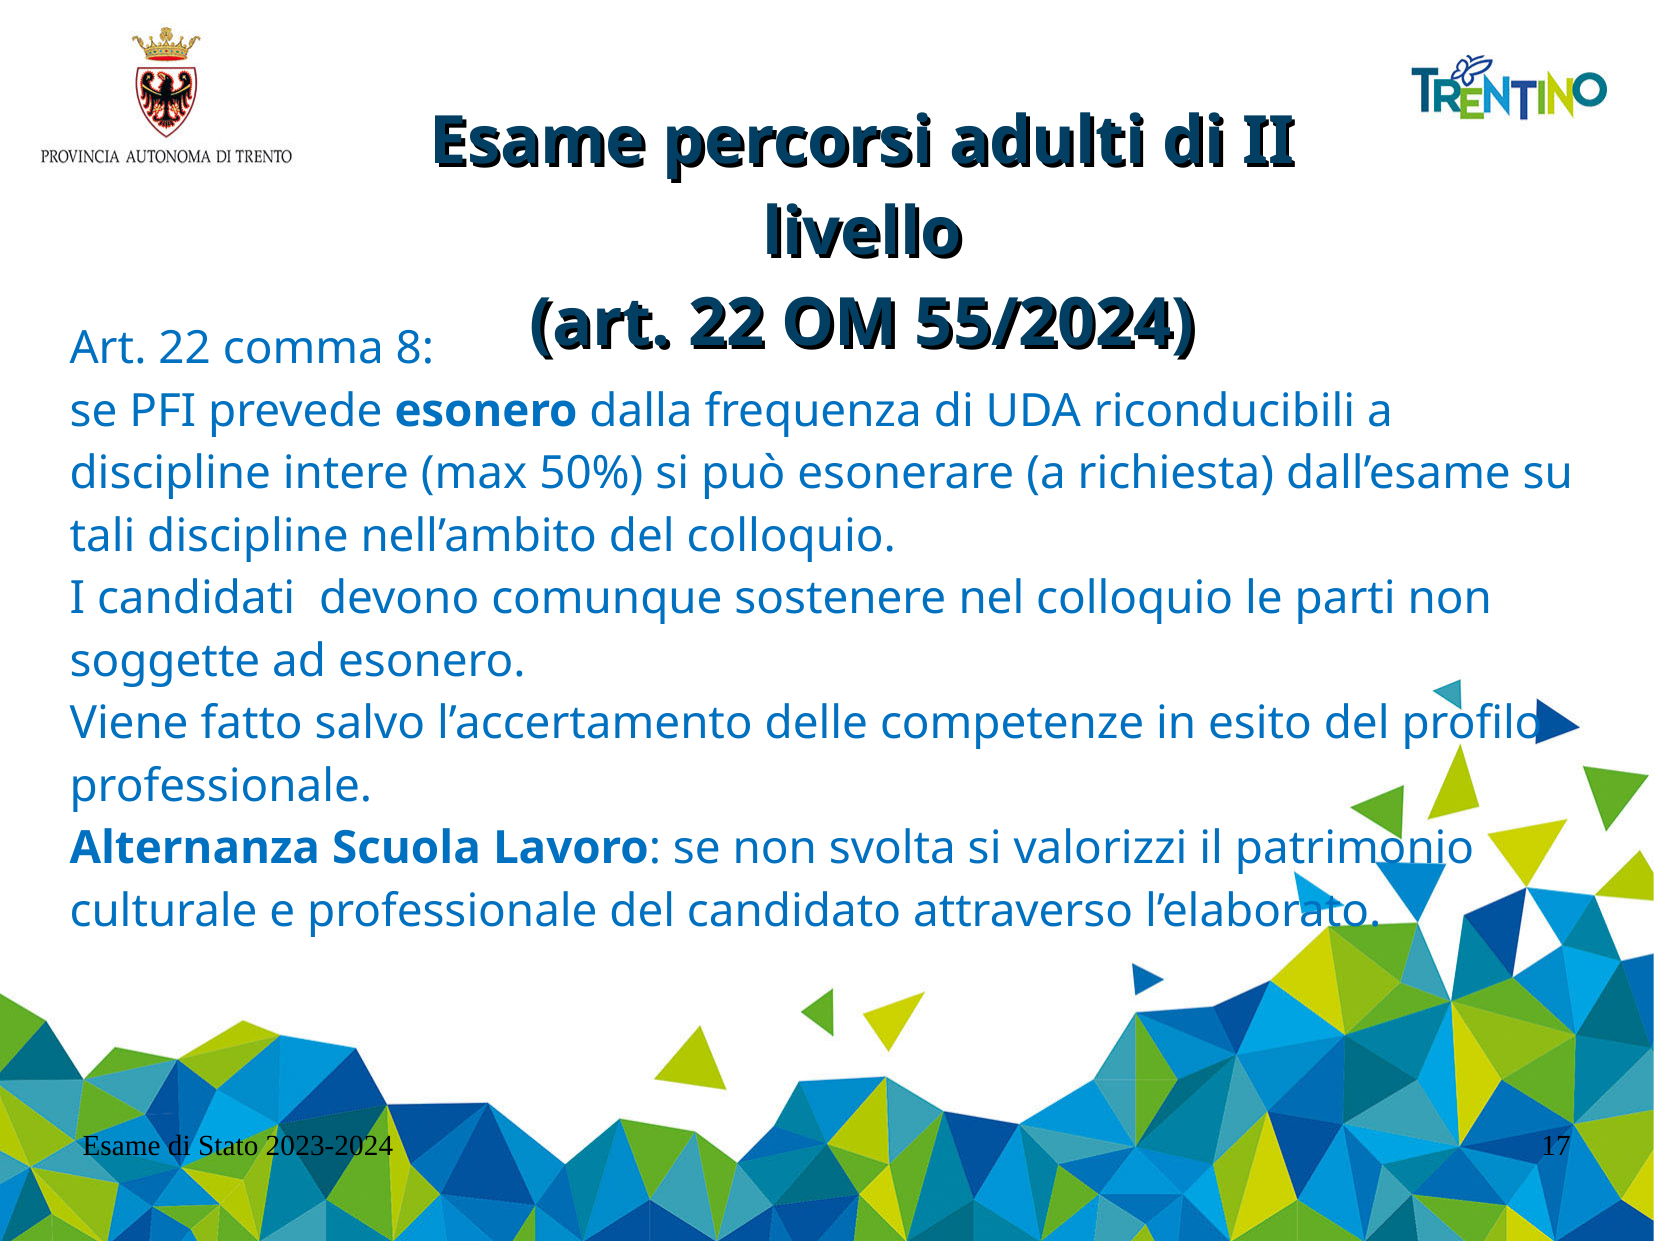

Esame percorsi adulti di II livello
(art. 22 OM 55/2024)
Art. 22 comma 8:
se PFI prevede esonero dalla frequenza di UDA riconducibili a discipline intere (max 50%) si può esonerare (a richiesta) dall’esame su tali discipline nell’ambito del colloquio.
I candidati devono comunque sostenere nel colloquio le parti non soggette ad esonero.
Viene fatto salvo l’accertamento delle competenze in esito del profilo professionale.
Alternanza Scuola Lavoro: se non svolta si valorizzi il patrimonio culturale e professionale del candidato attraverso l’elaborato.
Esame di Stato 2023-2024
17